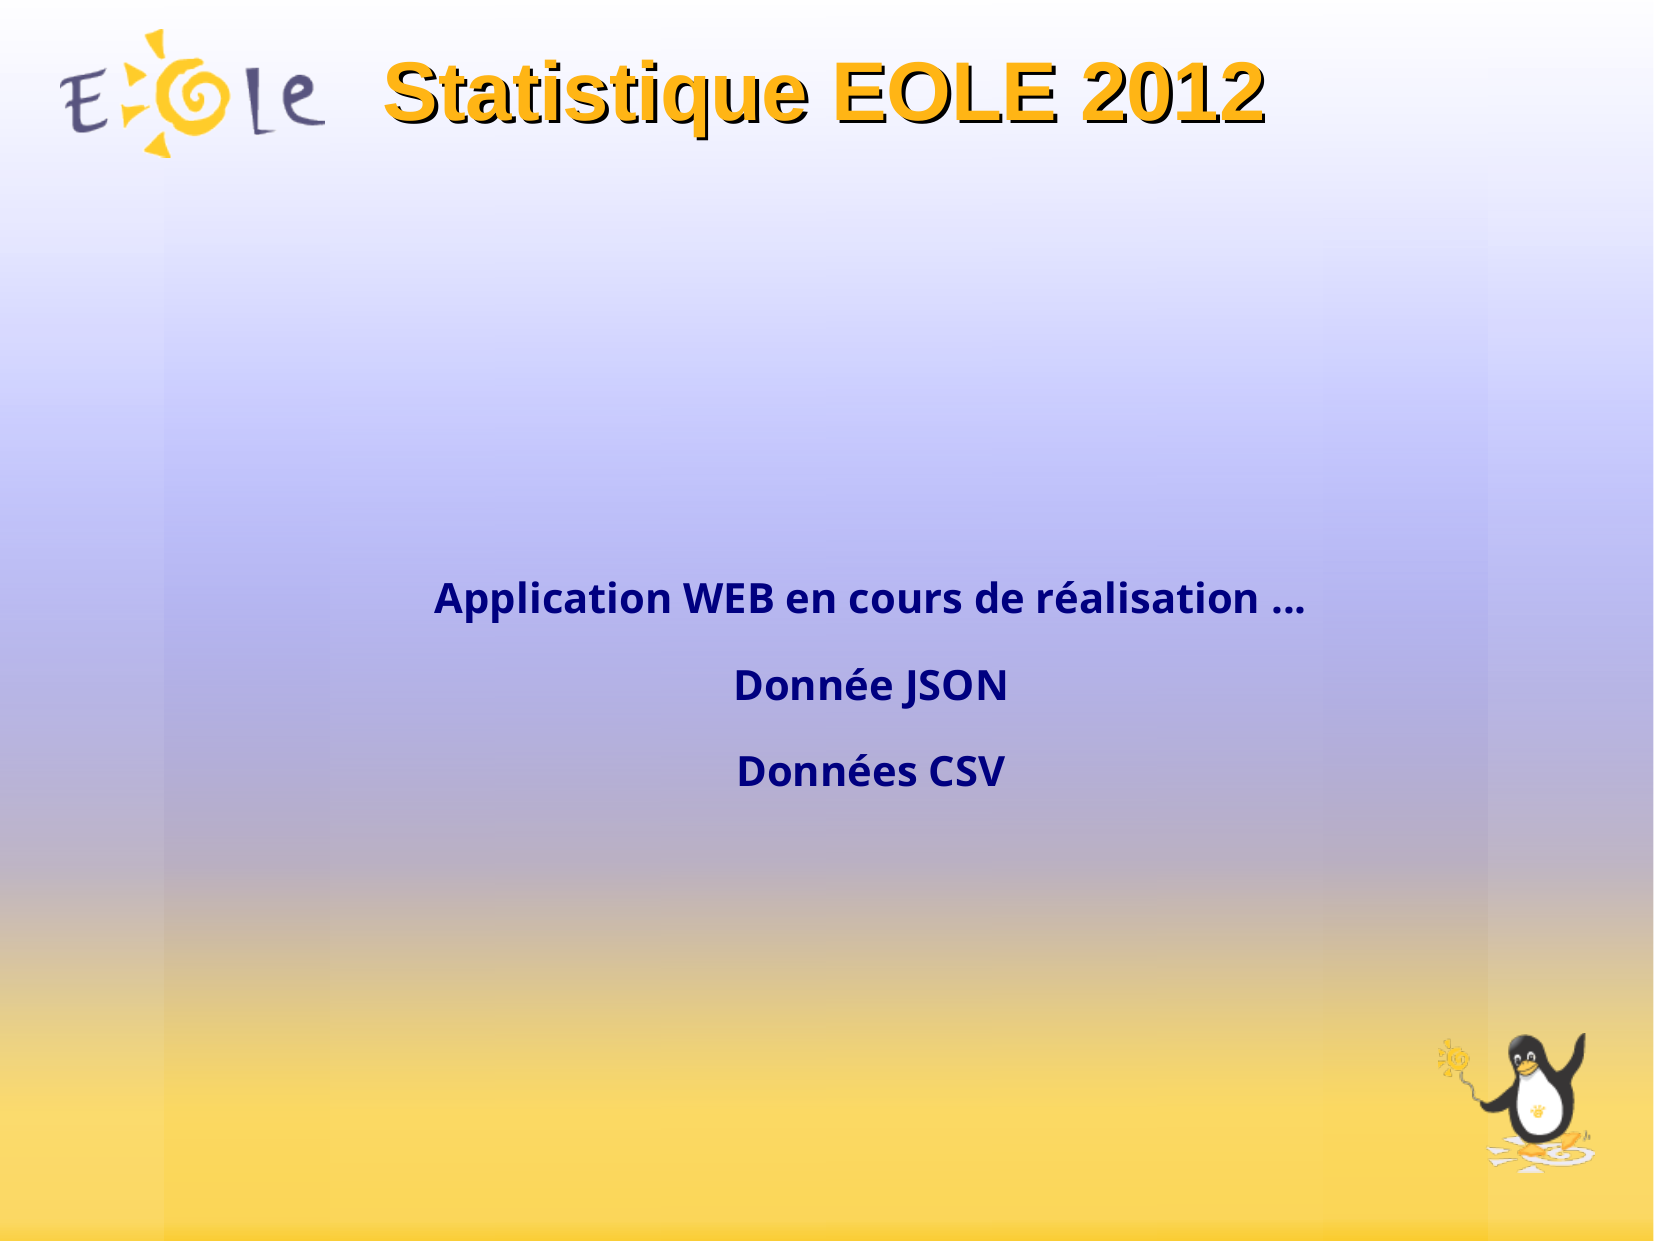

# Statistique EOLE 2012
Application WEB en cours de réalisation ...
Donnée JSON
Données CSV